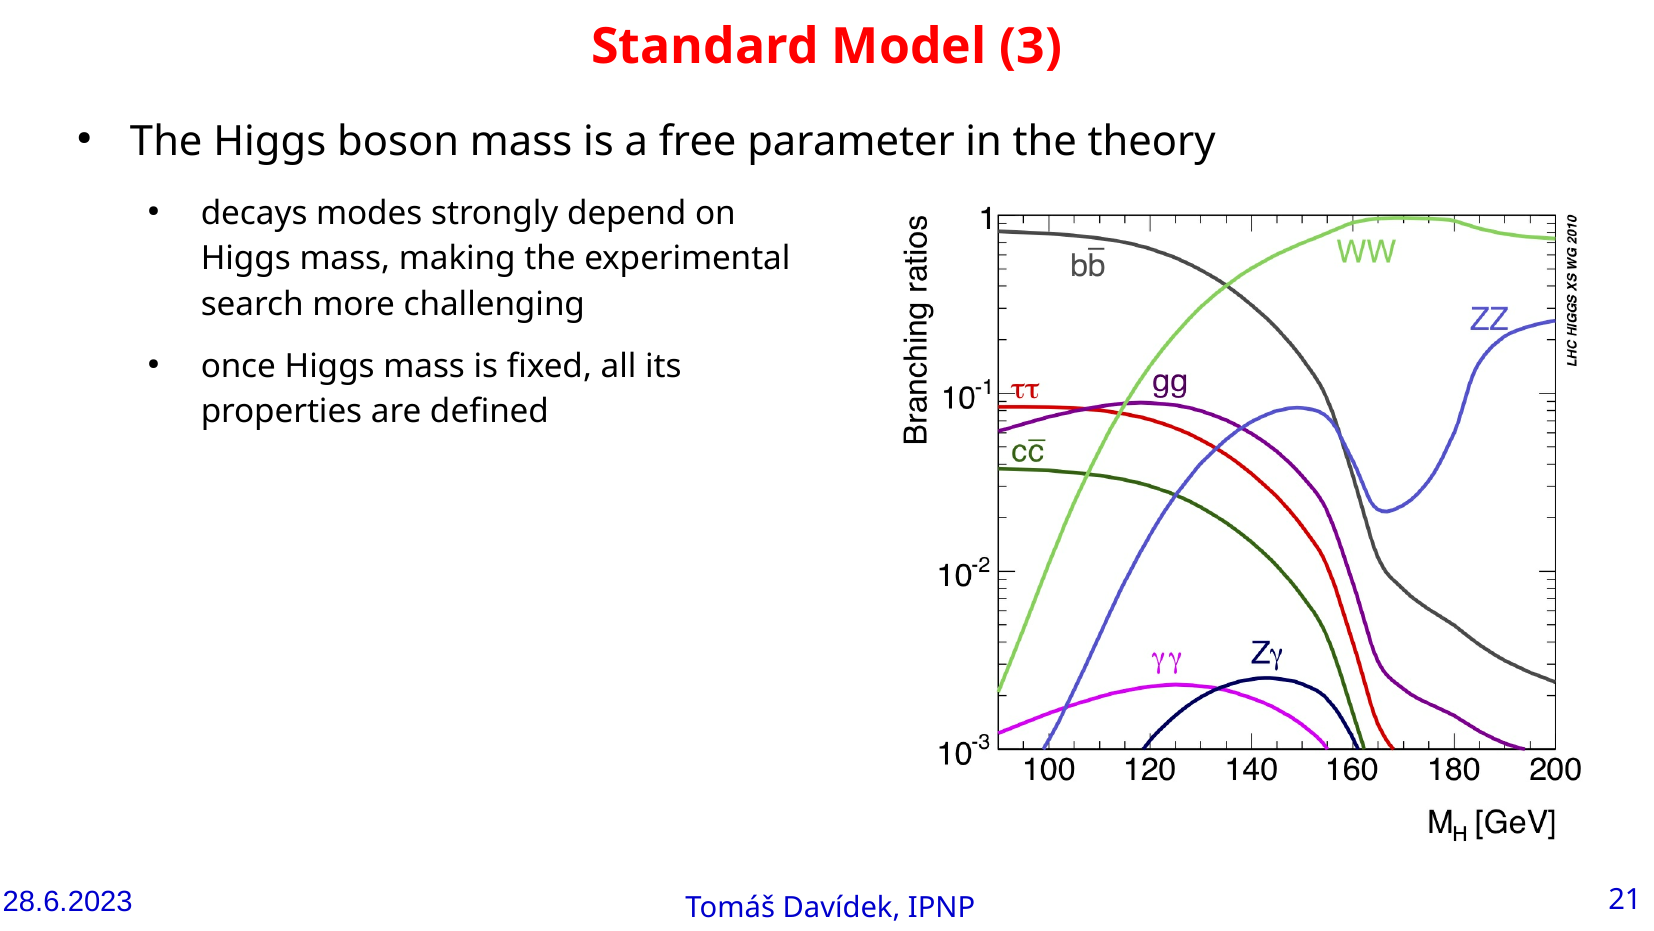

# Standard Model (3)
The Higgs boson mass is a free parameter in the theory
decays modes strongly depend on Higgs mass, making the experimental search more challenging
once Higgs mass is fixed, all its properties are defined
21
T.Davidek, IPNP